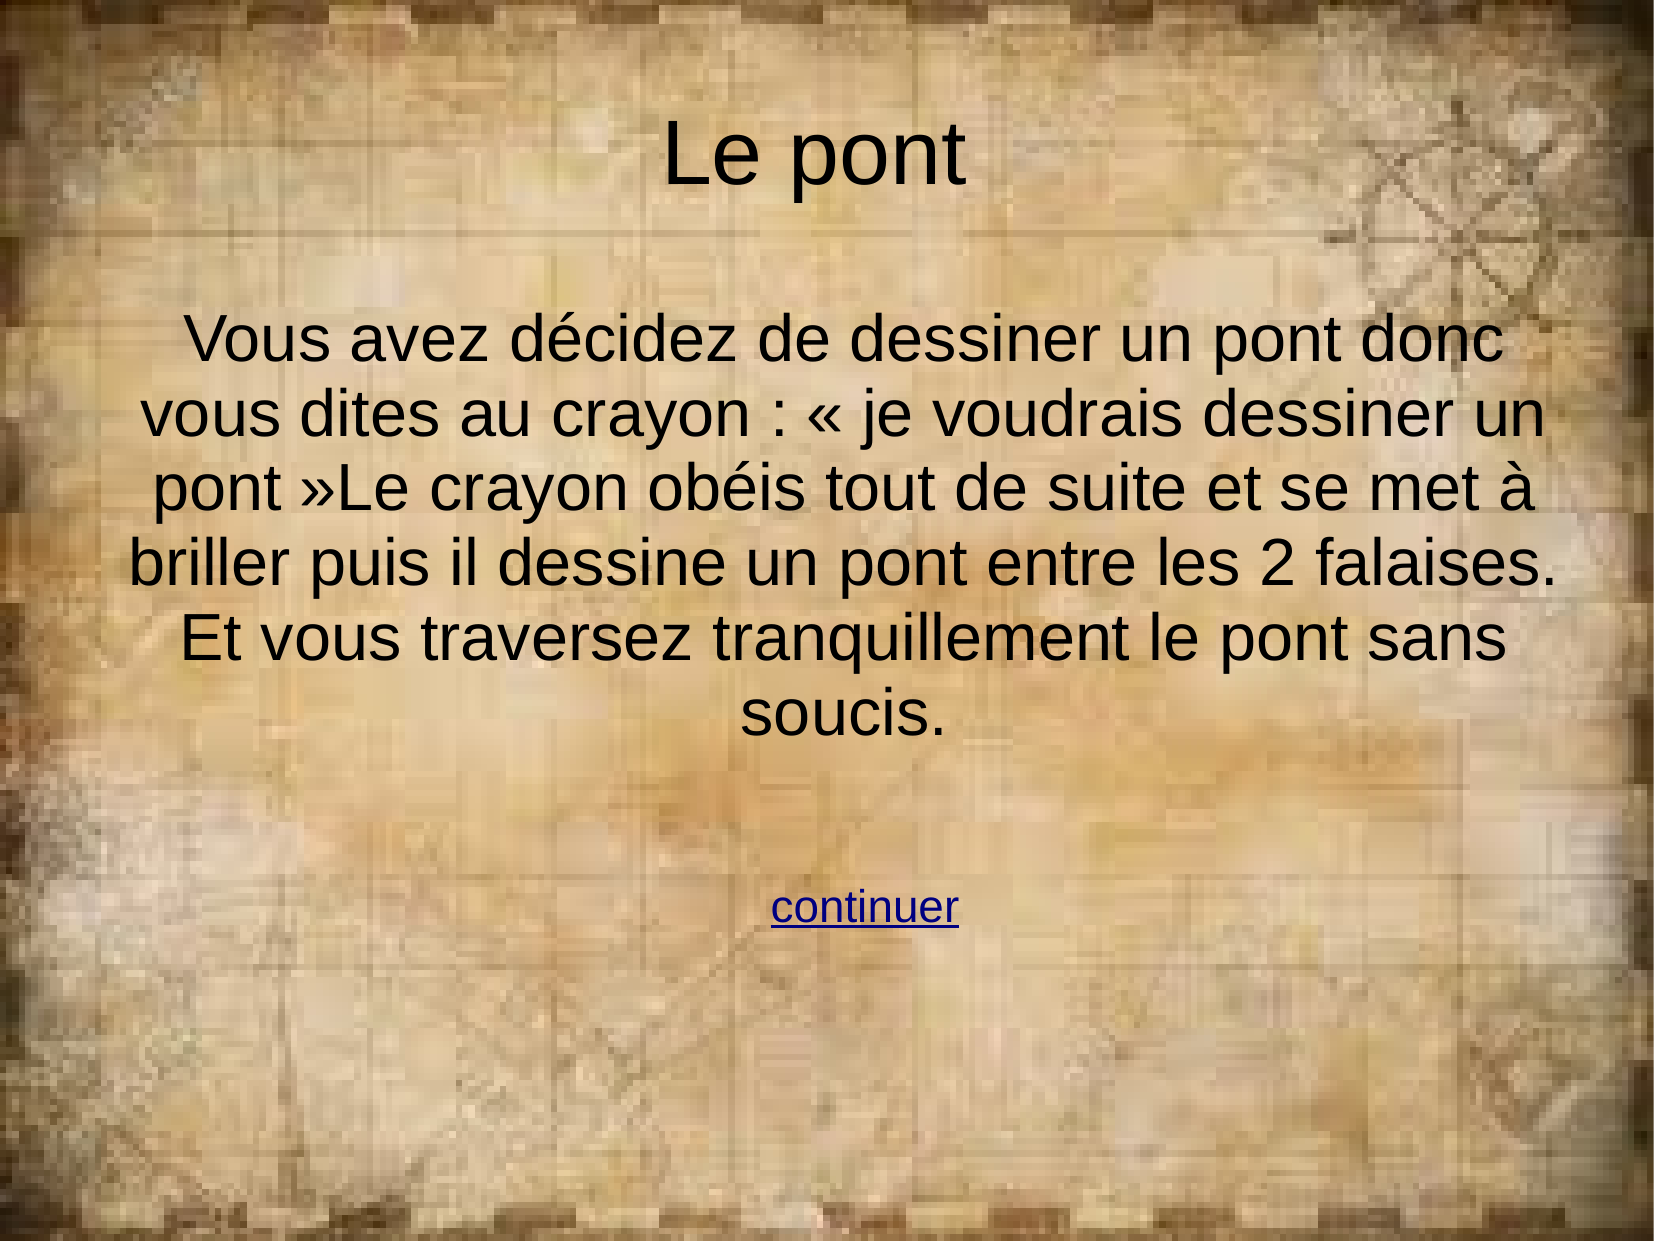

# Le pont
Vous avez décidez de dessiner un pont donc vous dites au crayon : « je voudrais dessiner un pont »Le crayon obéis tout de suite et se met à briller puis il dessine un pont entre les 2 falaises. Et vous traversez tranquillement le pont sans soucis.
continuer